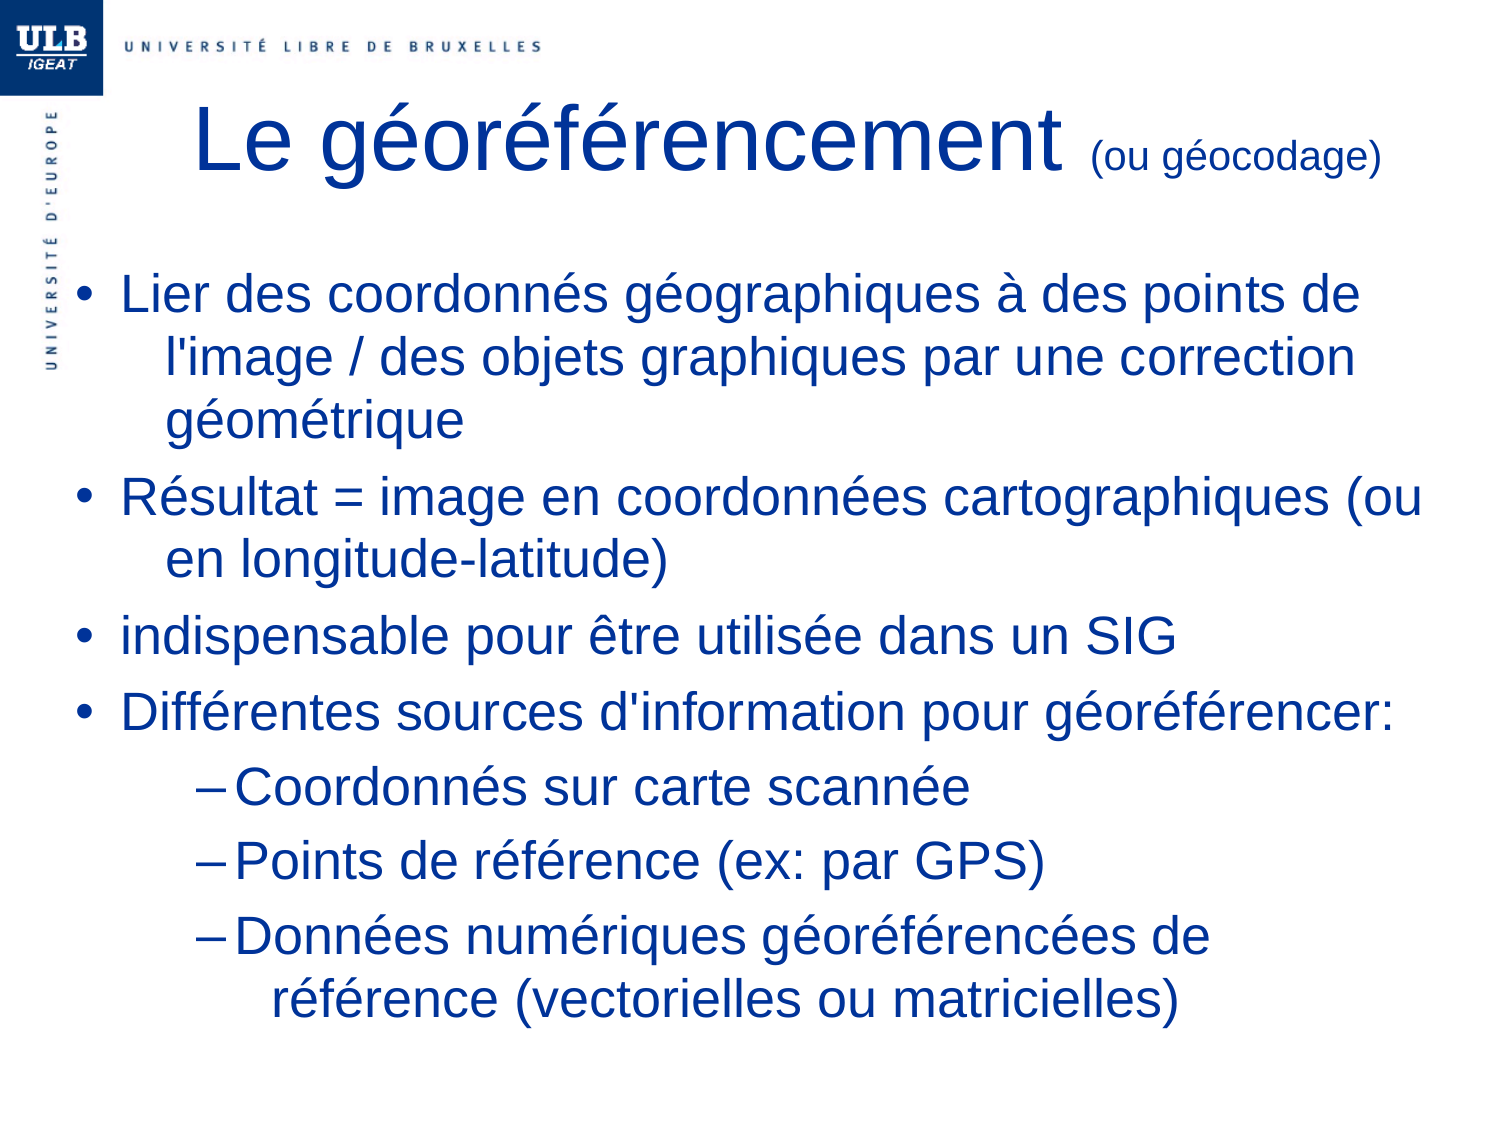

# Le géoréférencement (ou géocodage)
Lier des coordonnés géographiques à des points de l'image / des objets graphiques par une correction géométrique
Résultat = image en coordonnées cartographiques (ou en longitude-latitude)
indispensable pour être utilisée dans un SIG
Différentes sources d'information pour géoréférencer:
Coordonnés sur carte scannée
Points de référence (ex: par GPS)
Données numériques géoréférencées de référence (vectorielles ou matricielles)